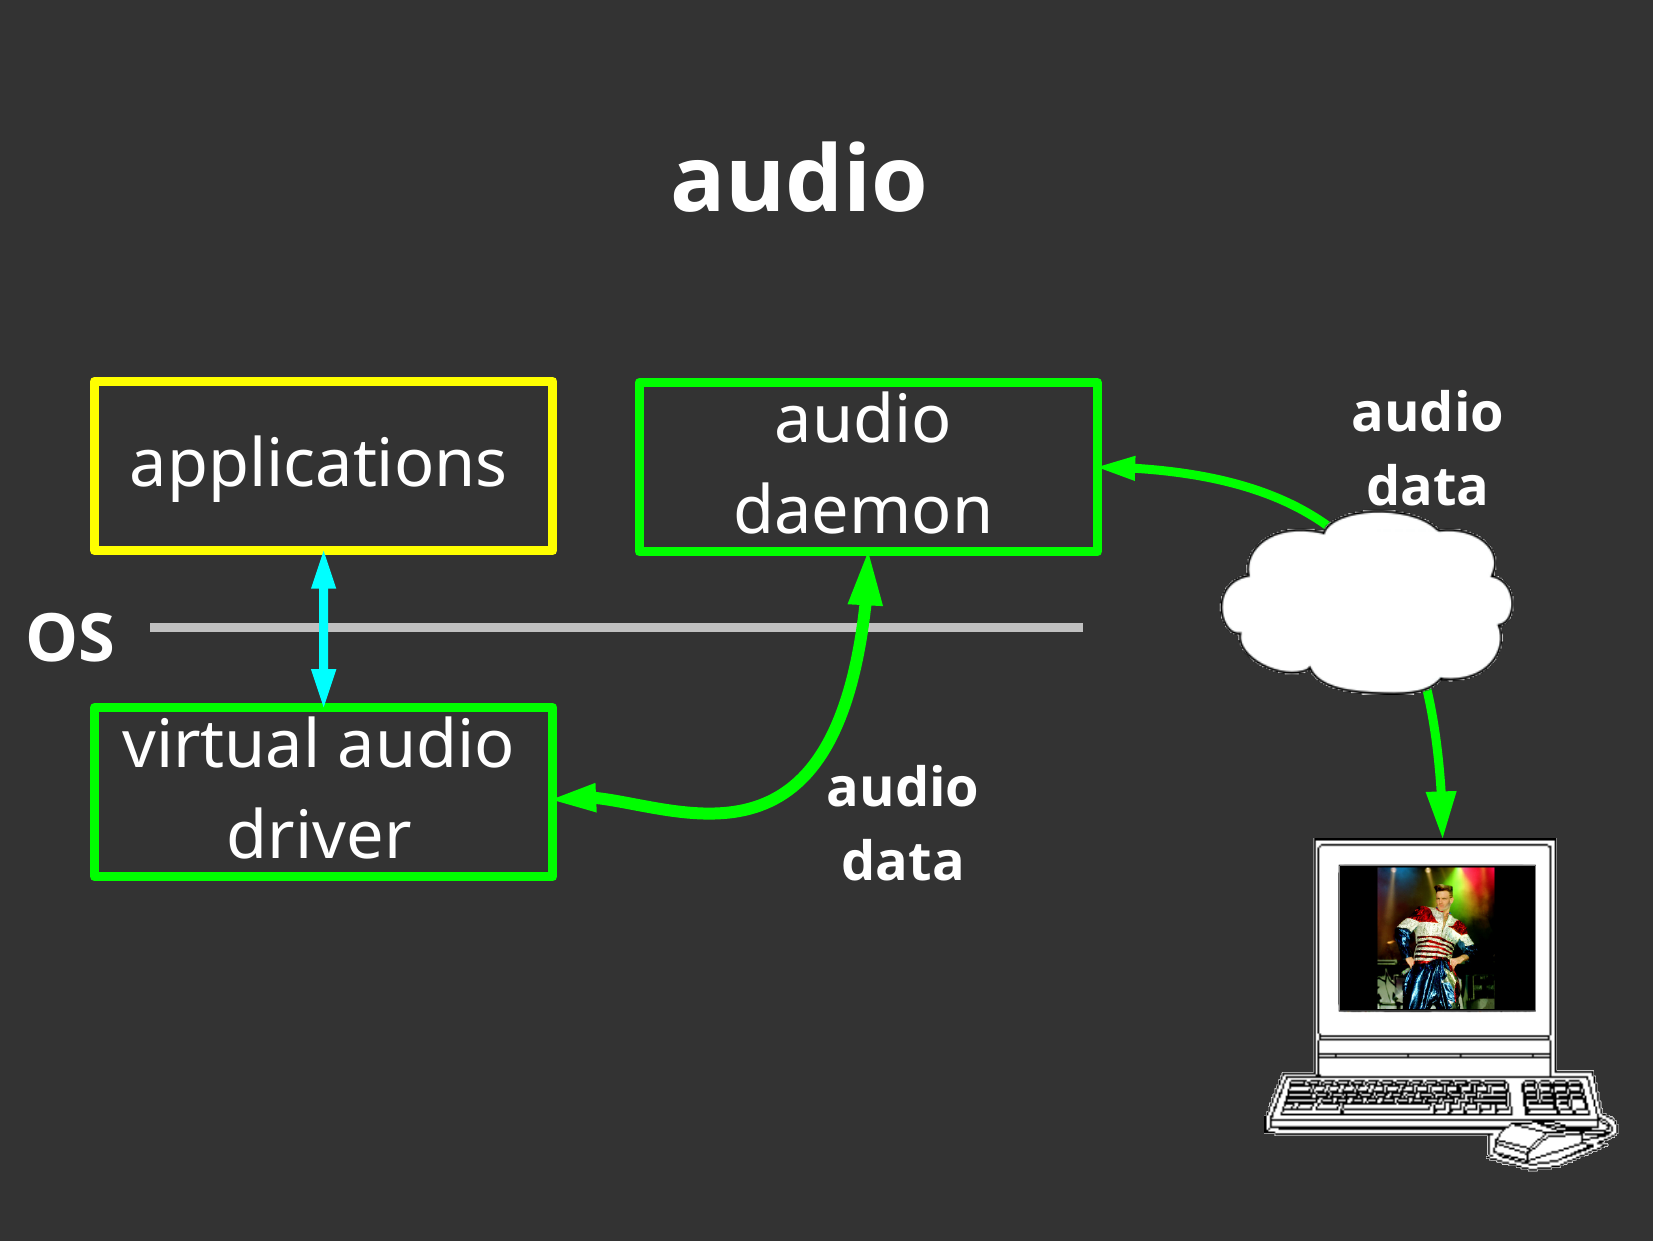

# audio
audio
daemon
audio data
audio data
applications
OS
virtual audio
driver